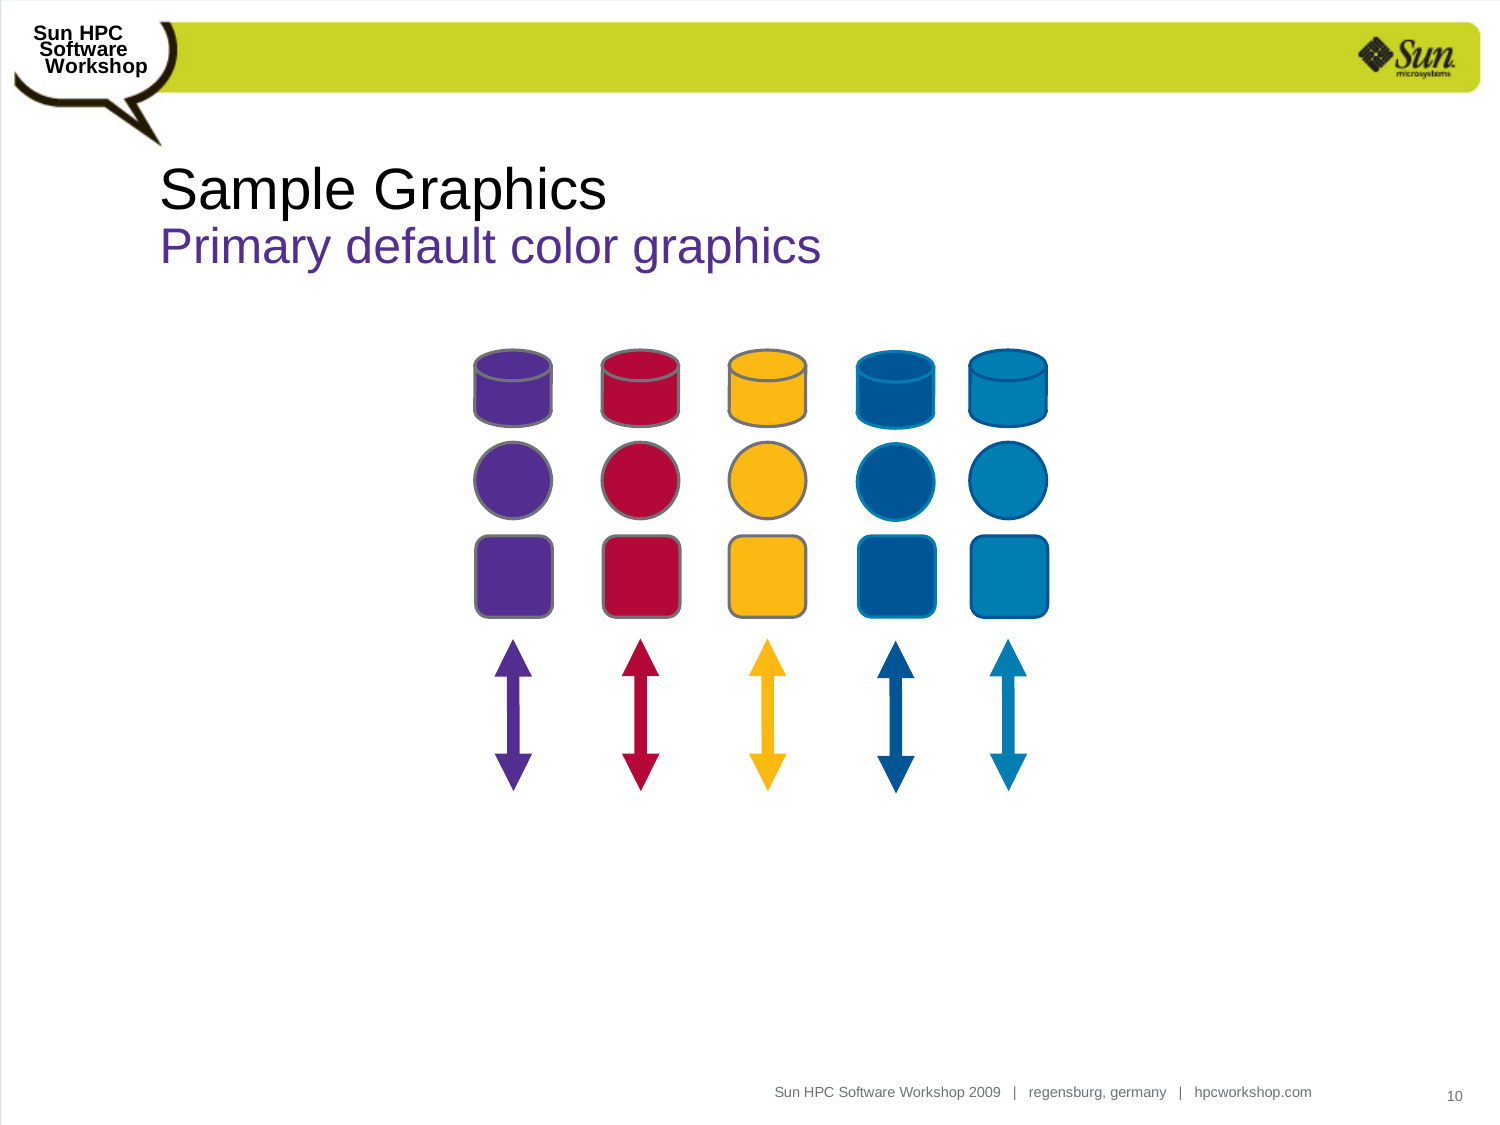

# Sample Graphics Primary default color graphics